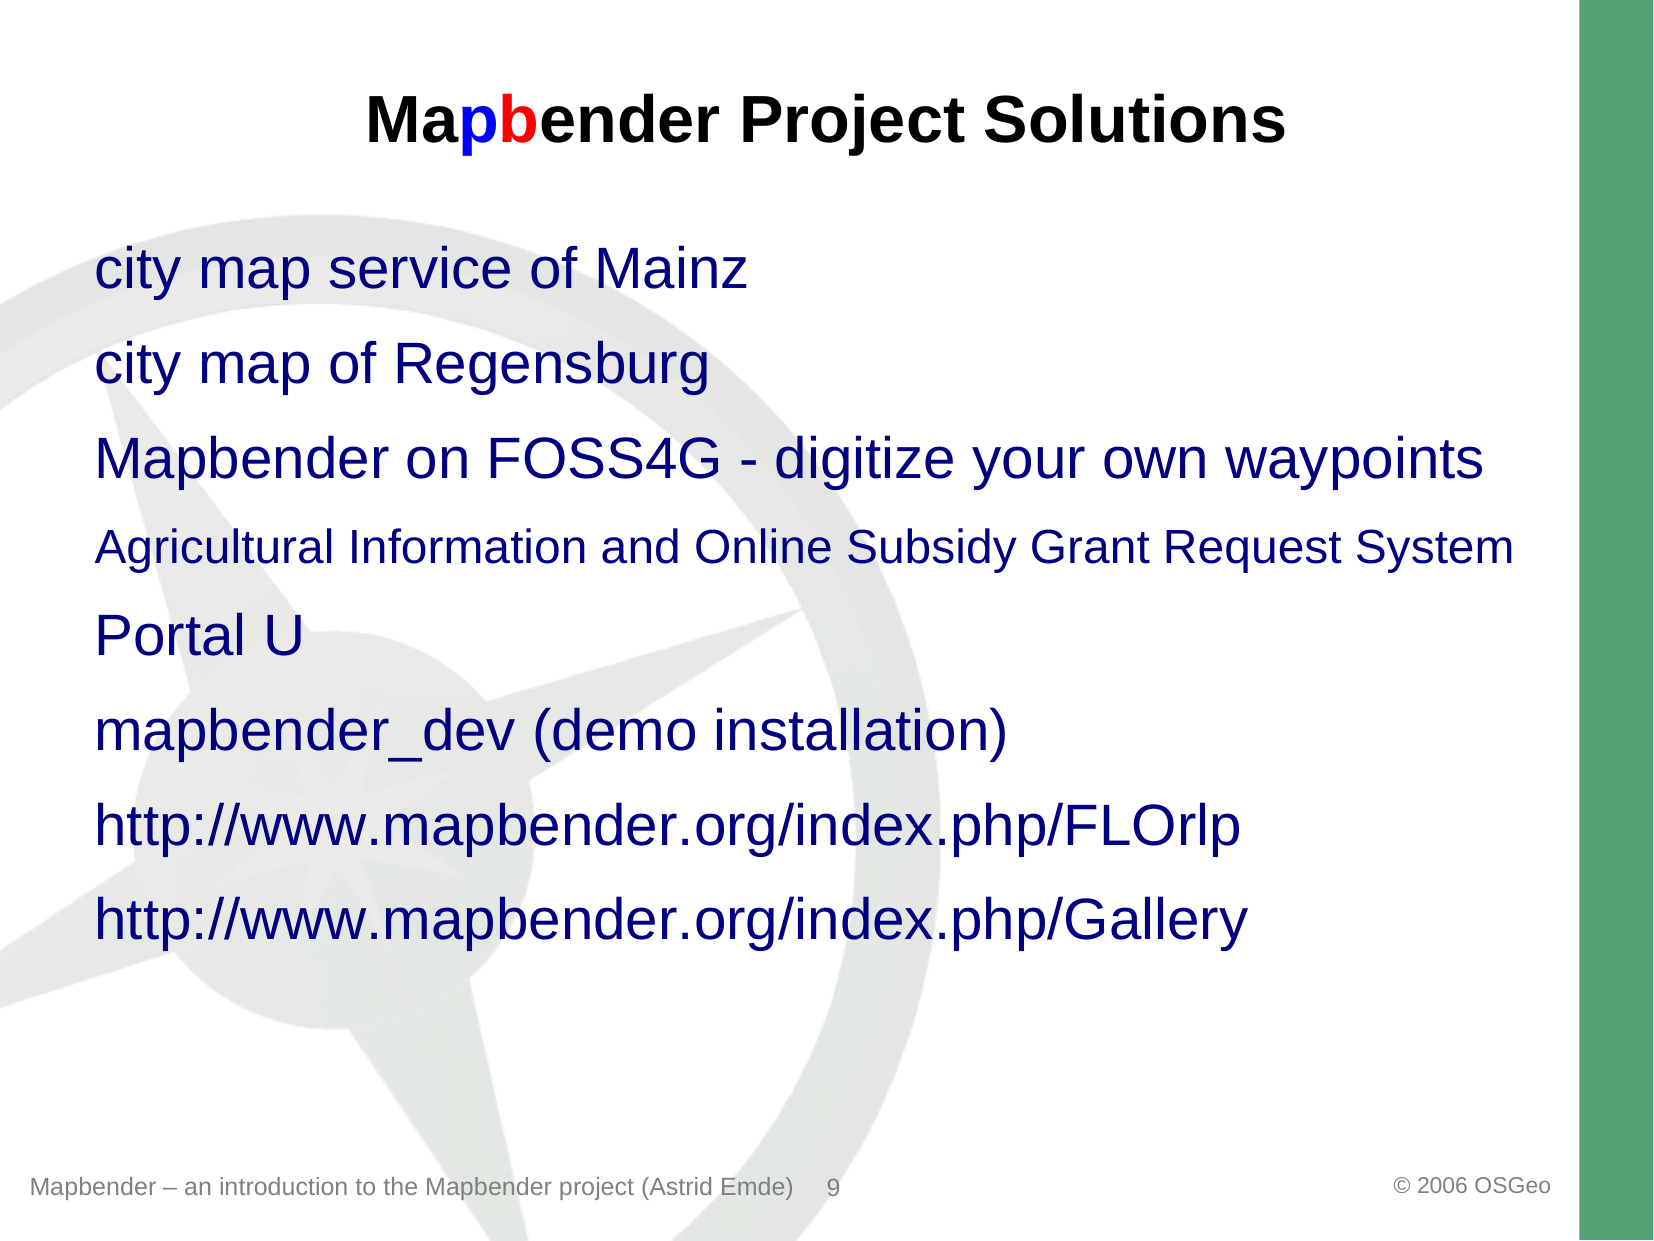

# Mapbender Project Solutions
city map service of Mainz
city map of Regensburg
Mapbender on FOSS4G - digitize your own waypoints
Agricultural Information and Online Subsidy Grant Request System
Portal U
mapbender_dev (demo installation)
http://www.mapbender.org/index.php/FLOrlp
http://www.mapbender.org/index.php/Gallery